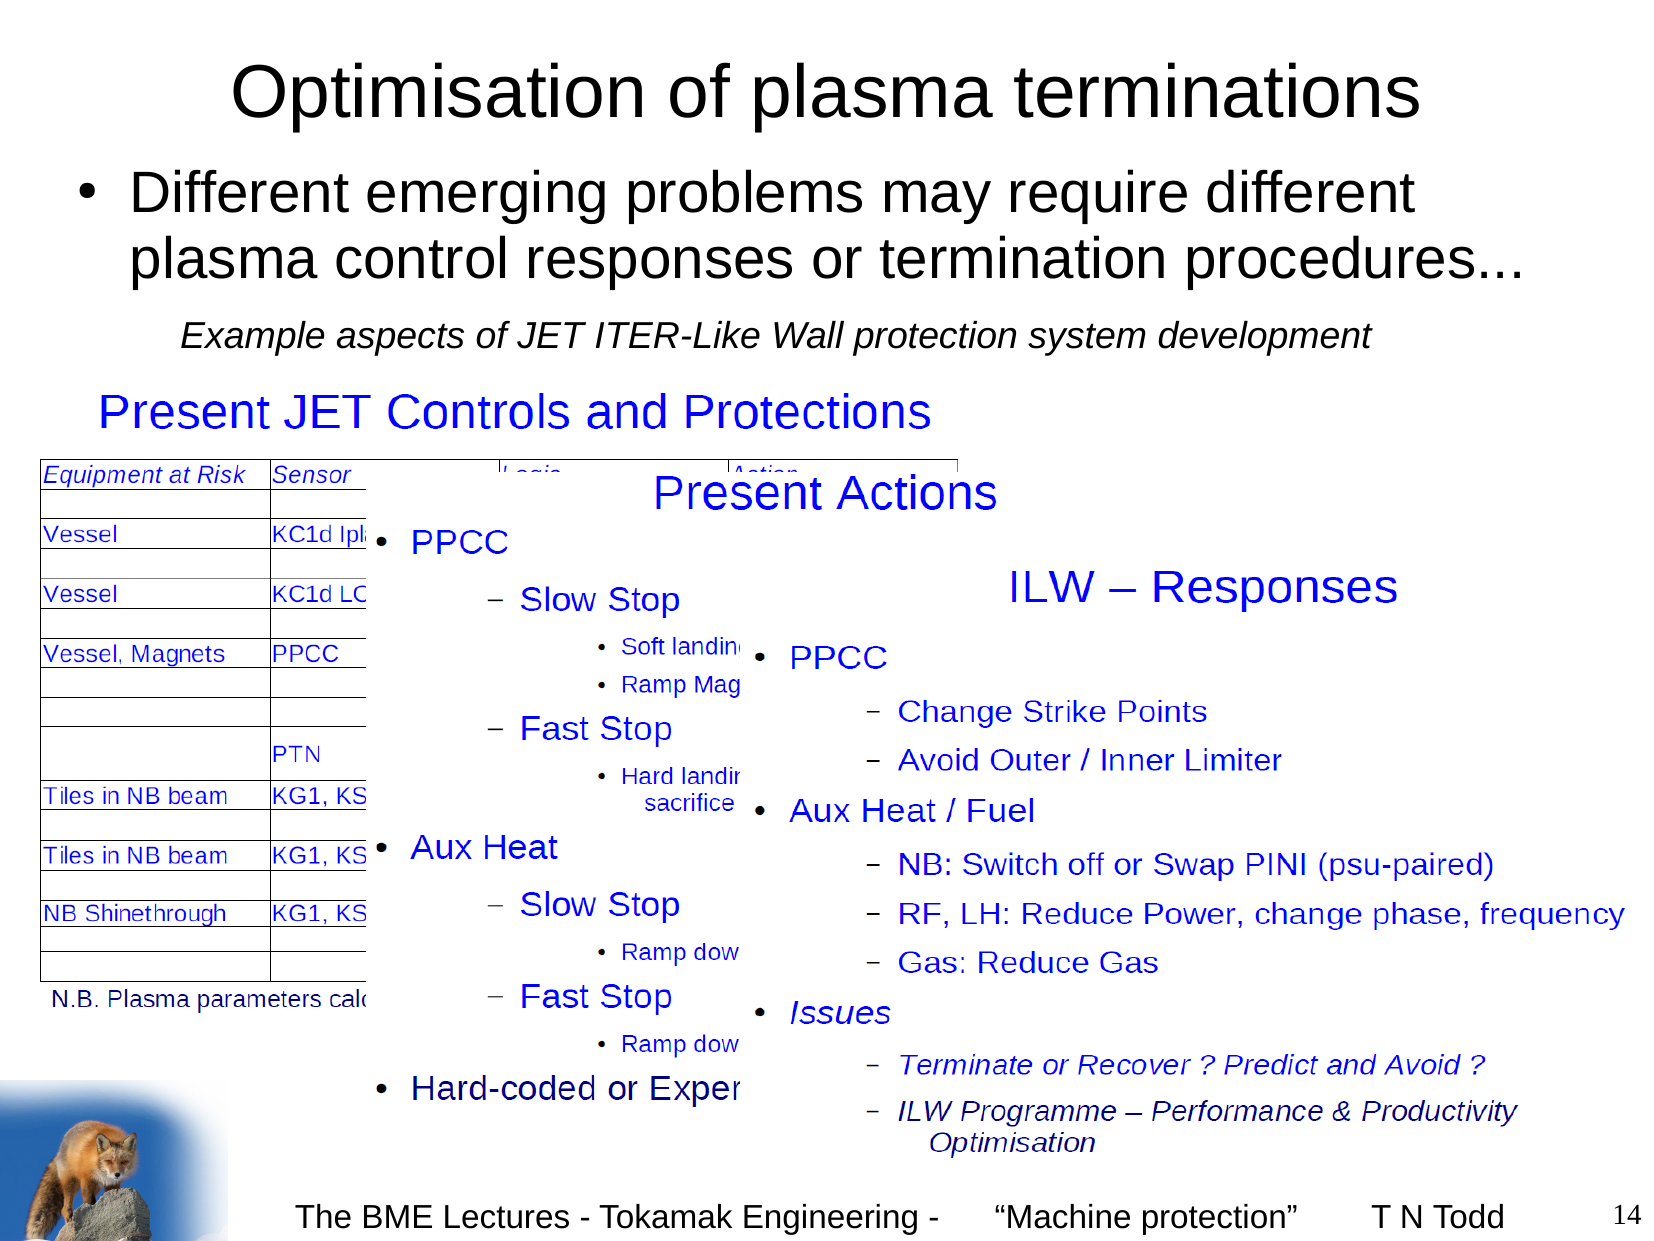

Optimisation of plasma terminations
# Different emerging problems may require different plasma control responses or termination procedures...
Example aspects of JET ITER-Like Wall protection system development
14